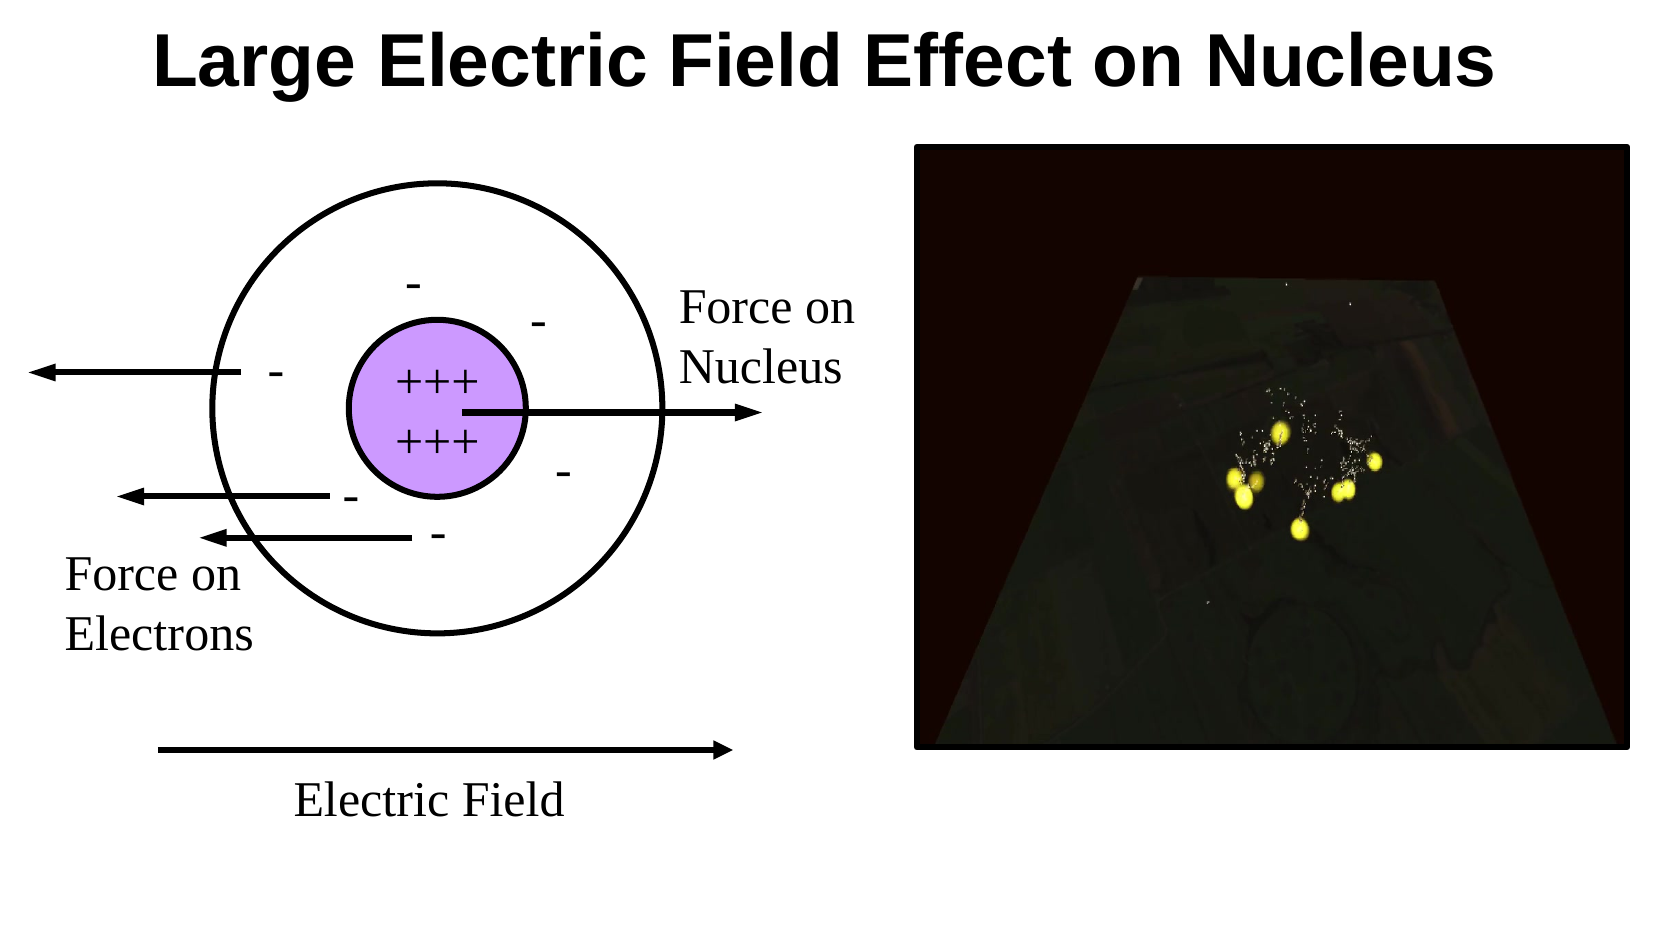

# Large Electric Field Effect on Nucleus
-
Force on
Nucleus
-
+++
+++
-
-
-
-
Force on
Electrons
Electric Field